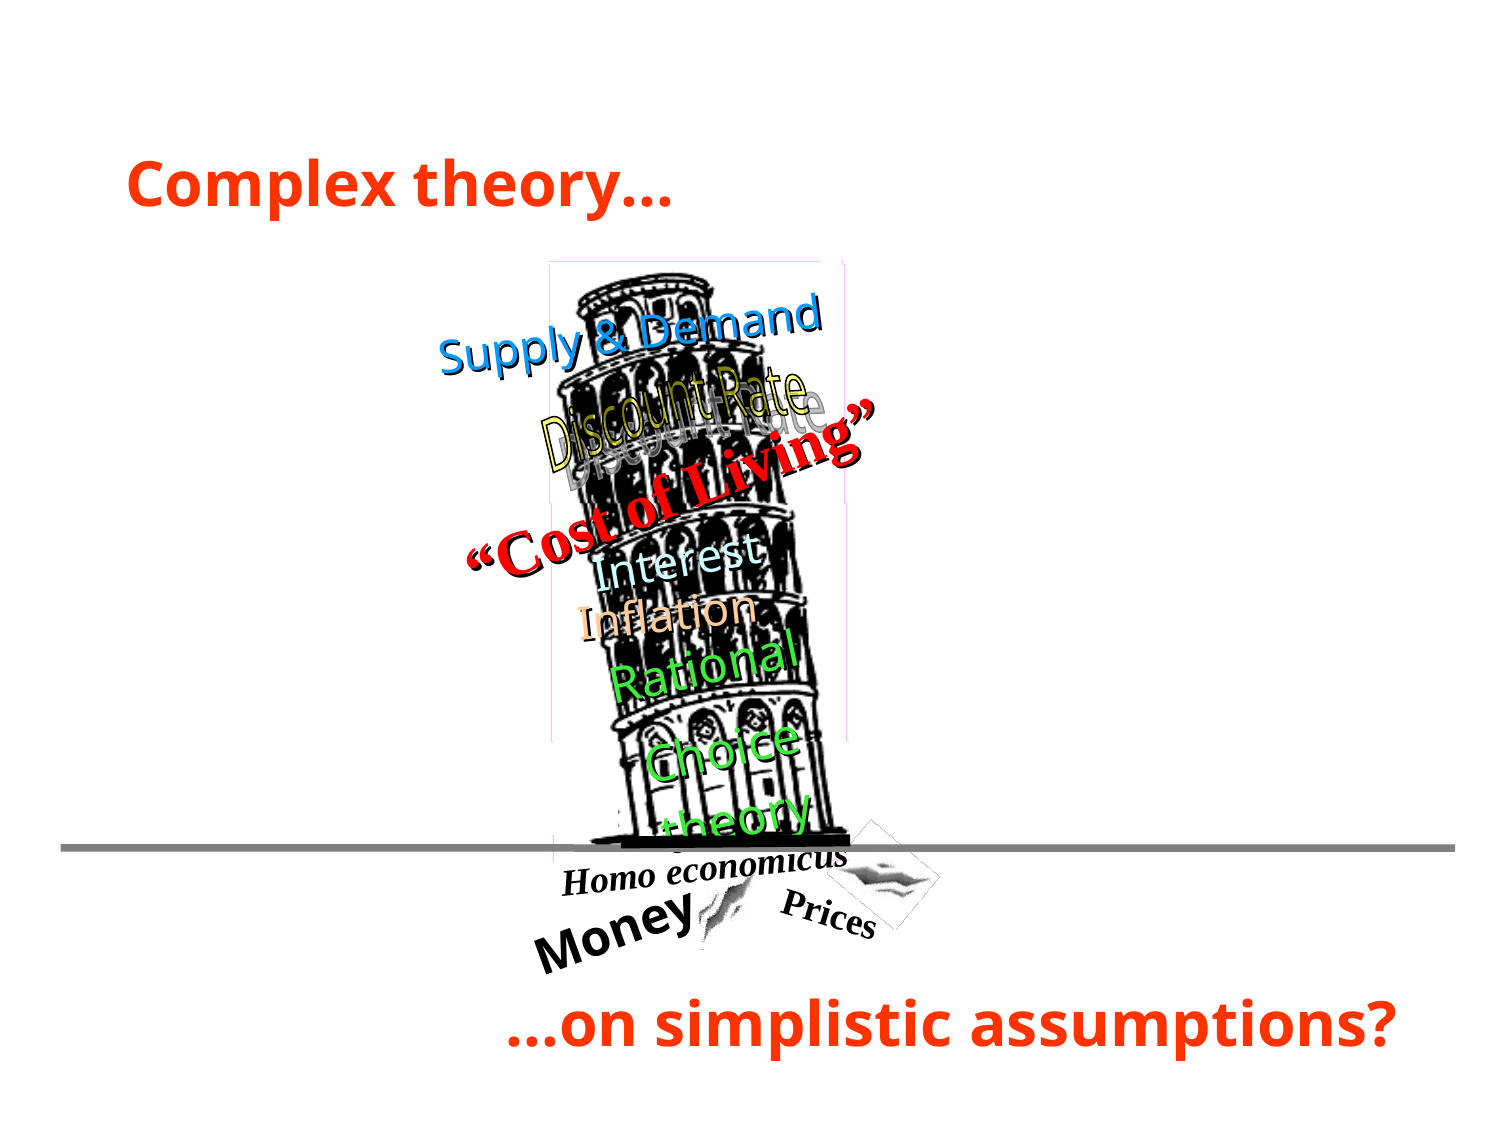

Complex theory...
Supply & Demand
Discount Rate
“Cost of Living”
Interest
Inflation
Rational
Choice theory
Homo economicus
Prices
Money
...on simplistic assumptions?